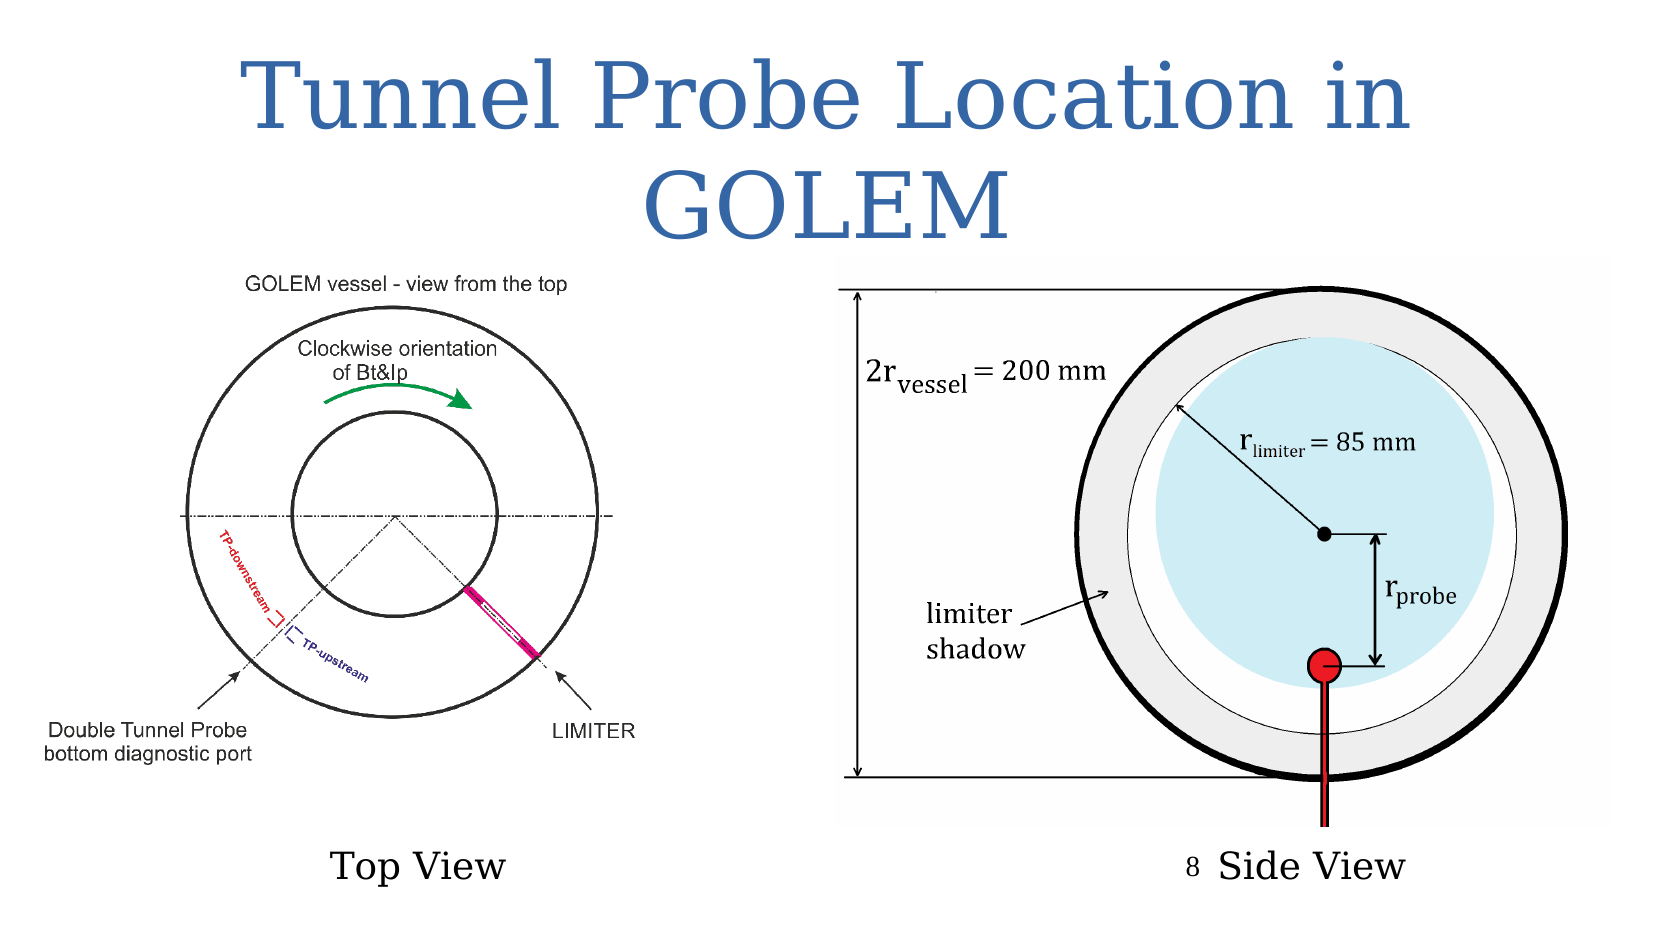

# Tunnel Probe Location in GOLEM
Top View
Side View
6